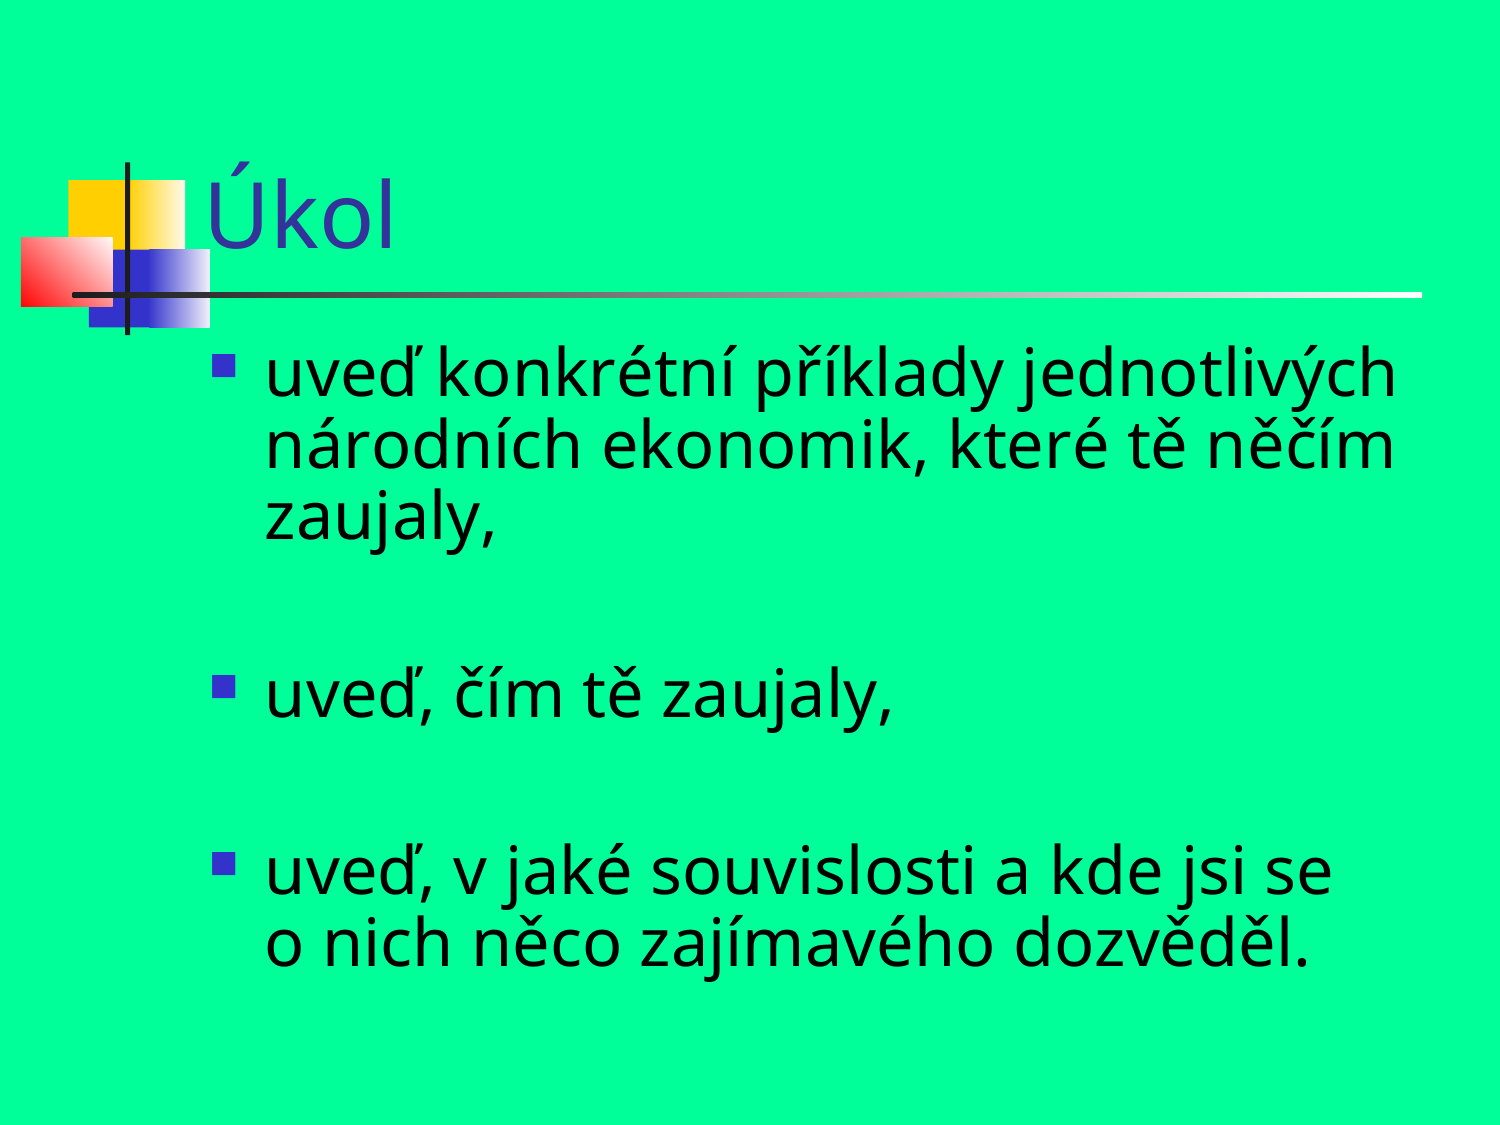

# Úkol
uveď konkrétní příklady jednotlivých národních ekonomik, které tě něčím zaujaly,
uveď, čím tě zaujaly,
uveď, v jaké souvislosti a kde jsi se o nich něco zajímavého dozvěděl.